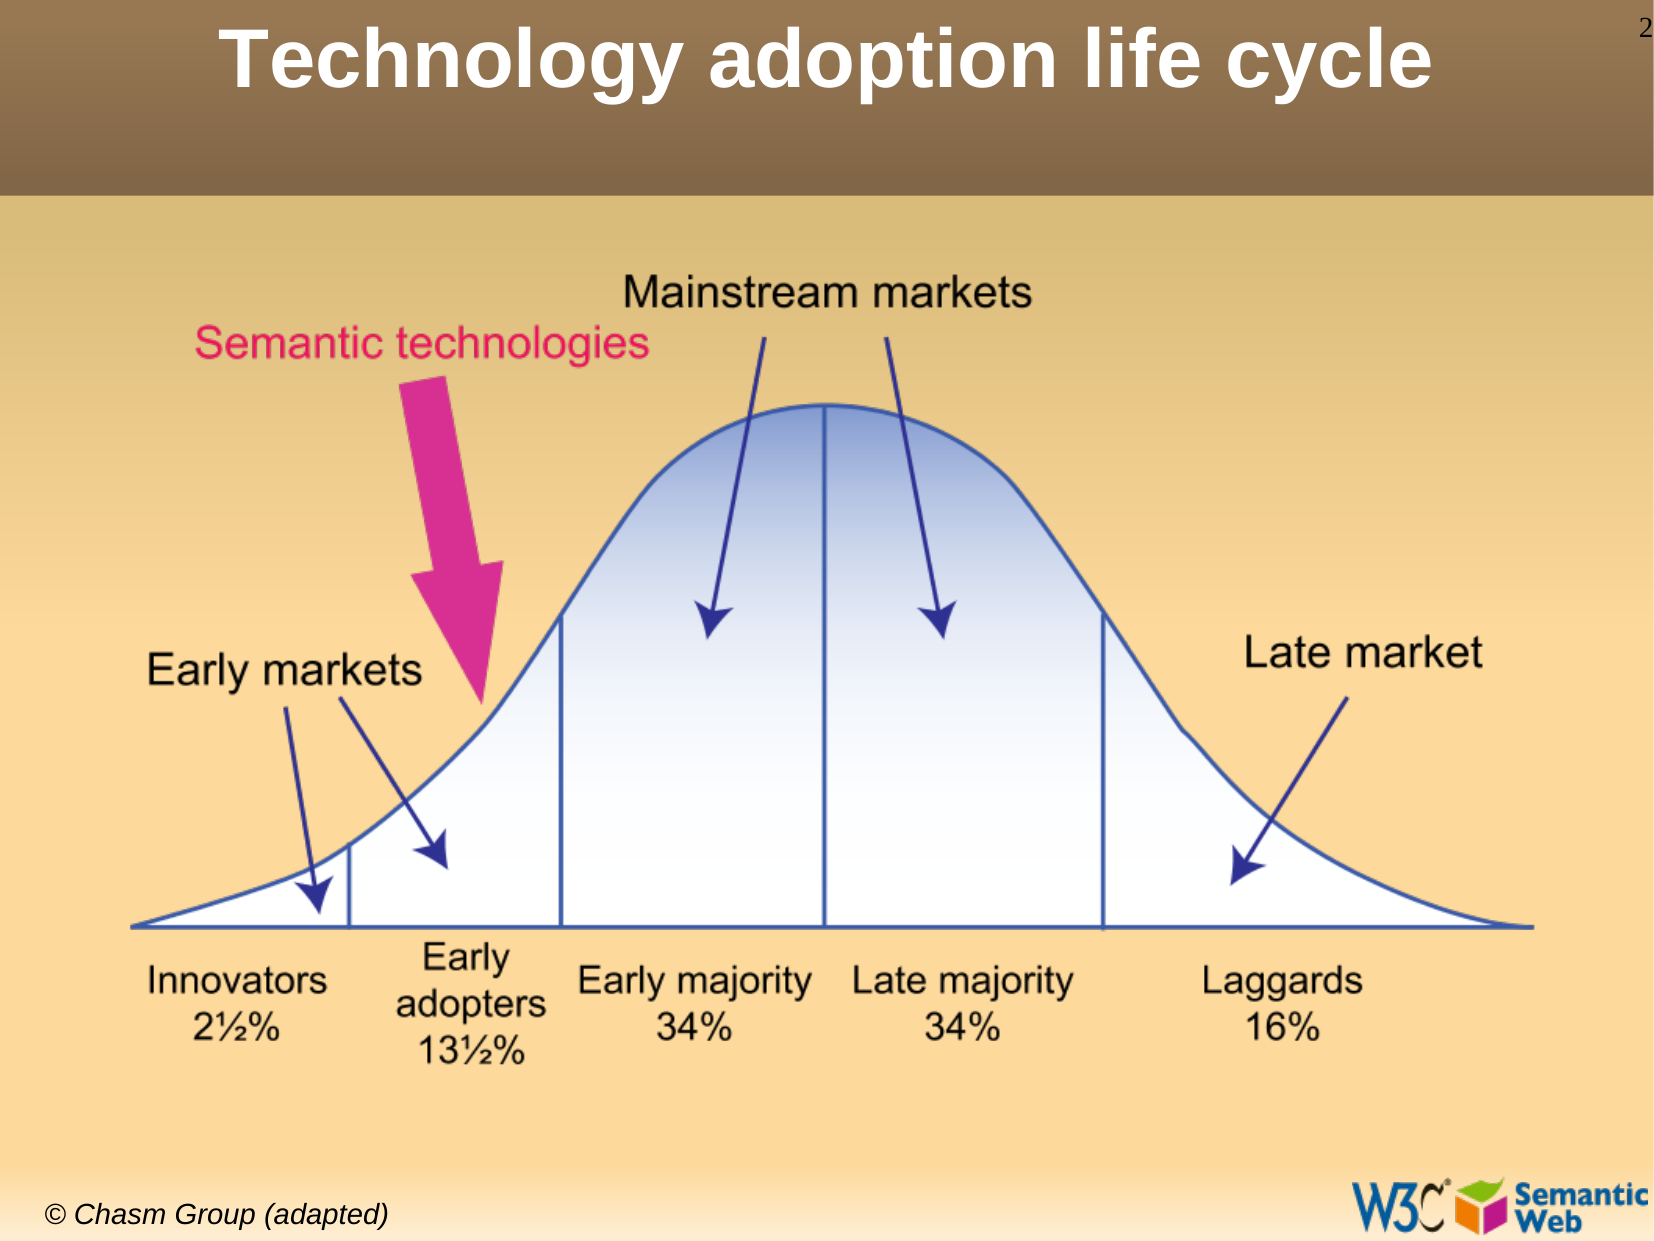

# Technology adoption life cycle
2
© Chasm Group (adapted)